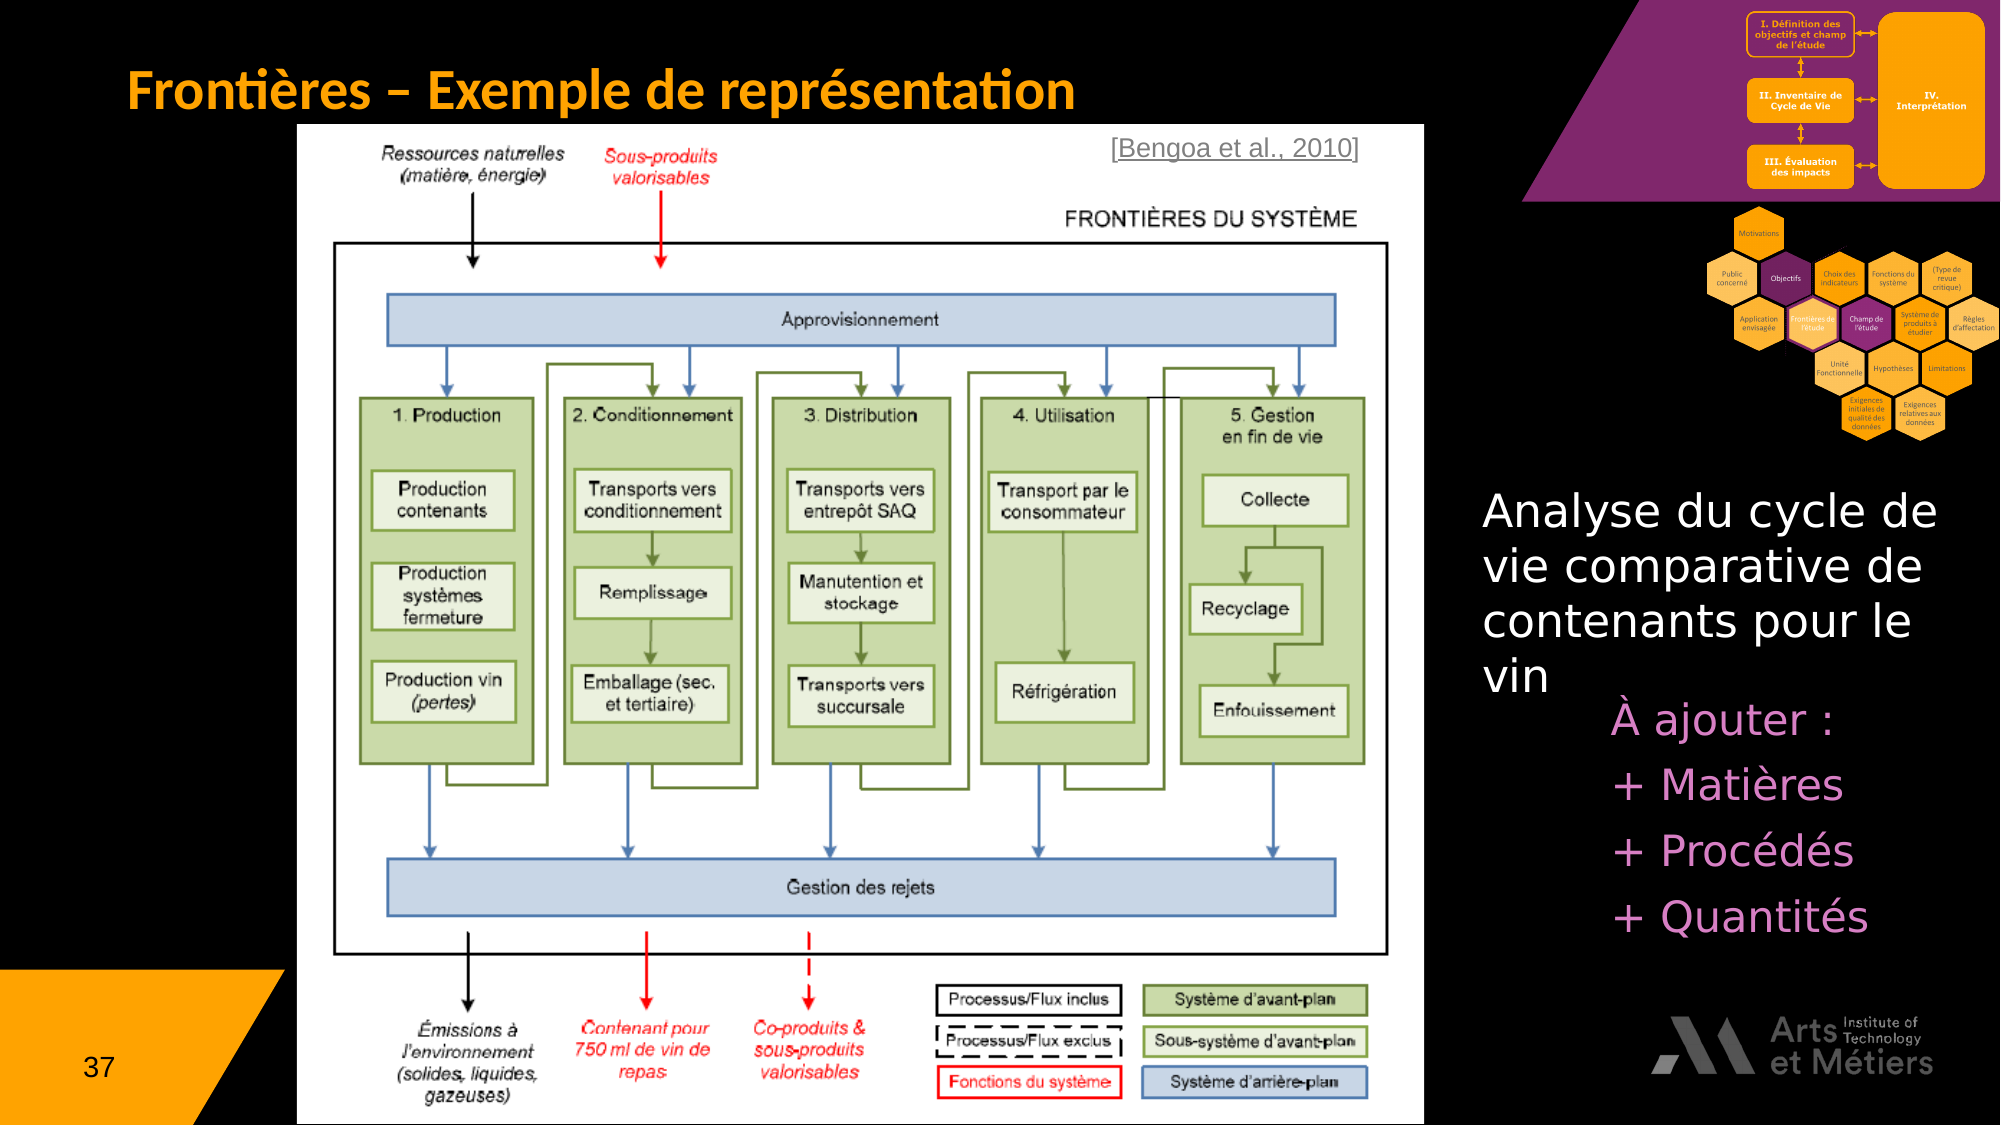

# Frontières – Exemple de représentation
[Bengoa et al., 2010]
Analyse du cycle de vie comparative de contenants pour le vin
À ajouter :
+ Matières
+ Procédés
+ Quantités